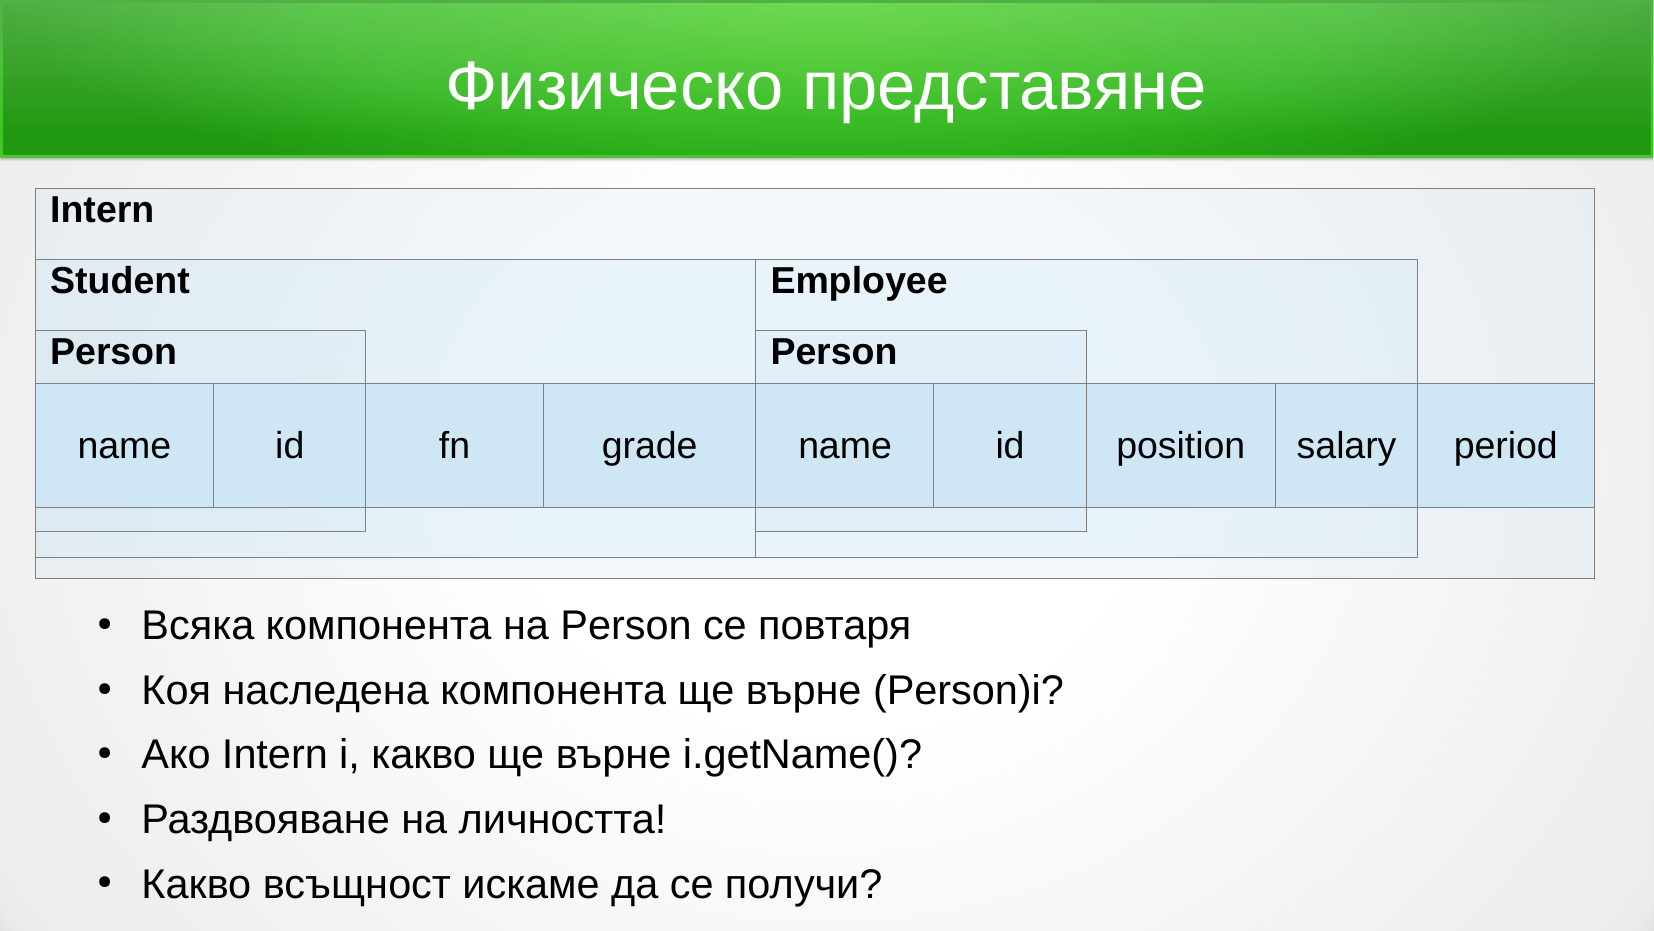

# Физическо представяне
Intern
Student
Employee
Person
Person
name
id
fn
grade
name
id
position
salary
period
Всяка компонента на Person се повтаря
Коя наследена компонента ще върне (Person)i?
Ако Intern i, какво ще върне i.getName()?
Раздвояване на личността!
Какво всъщност искаме да се получи?